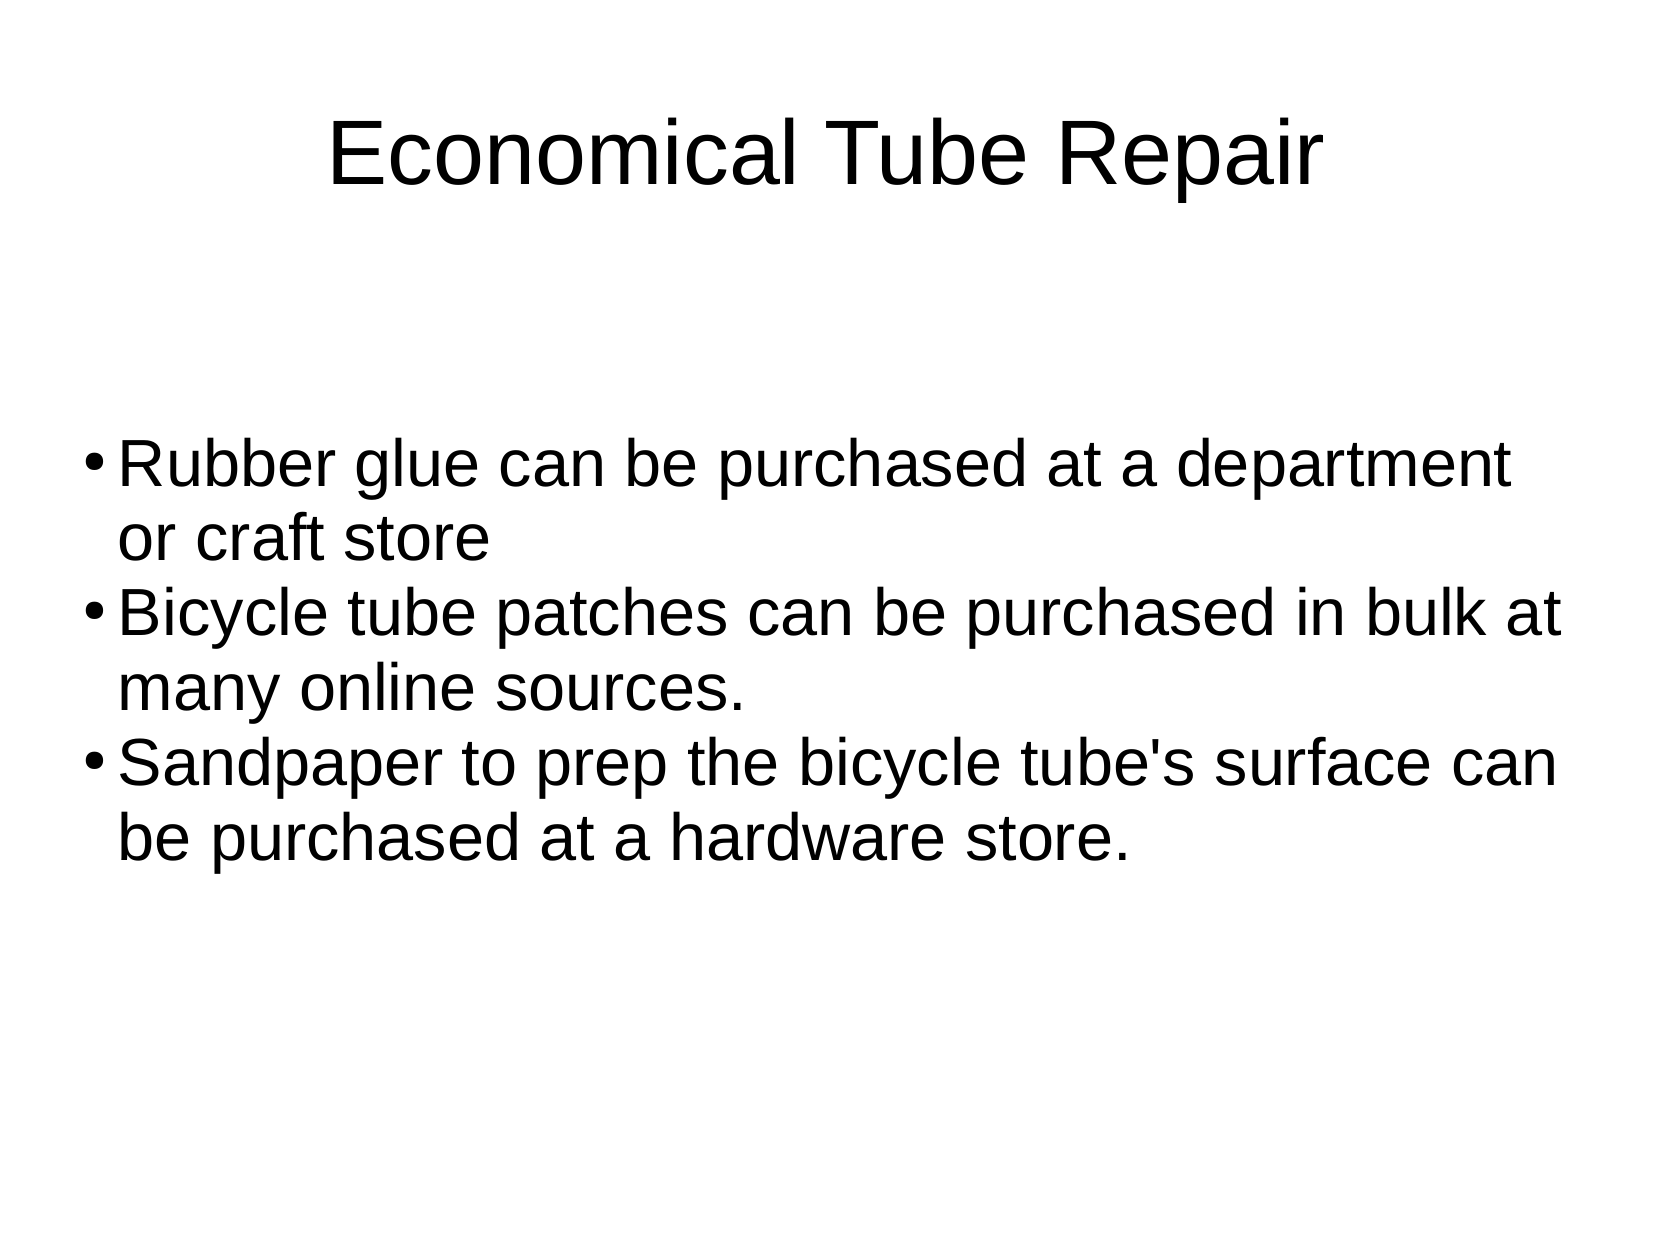

# Economical Tube Repair
Rubber glue can be purchased at a department or craft store
Bicycle tube patches can be purchased in bulk at many online sources.
Sandpaper to prep the bicycle tube's surface can be purchased at a hardware store.